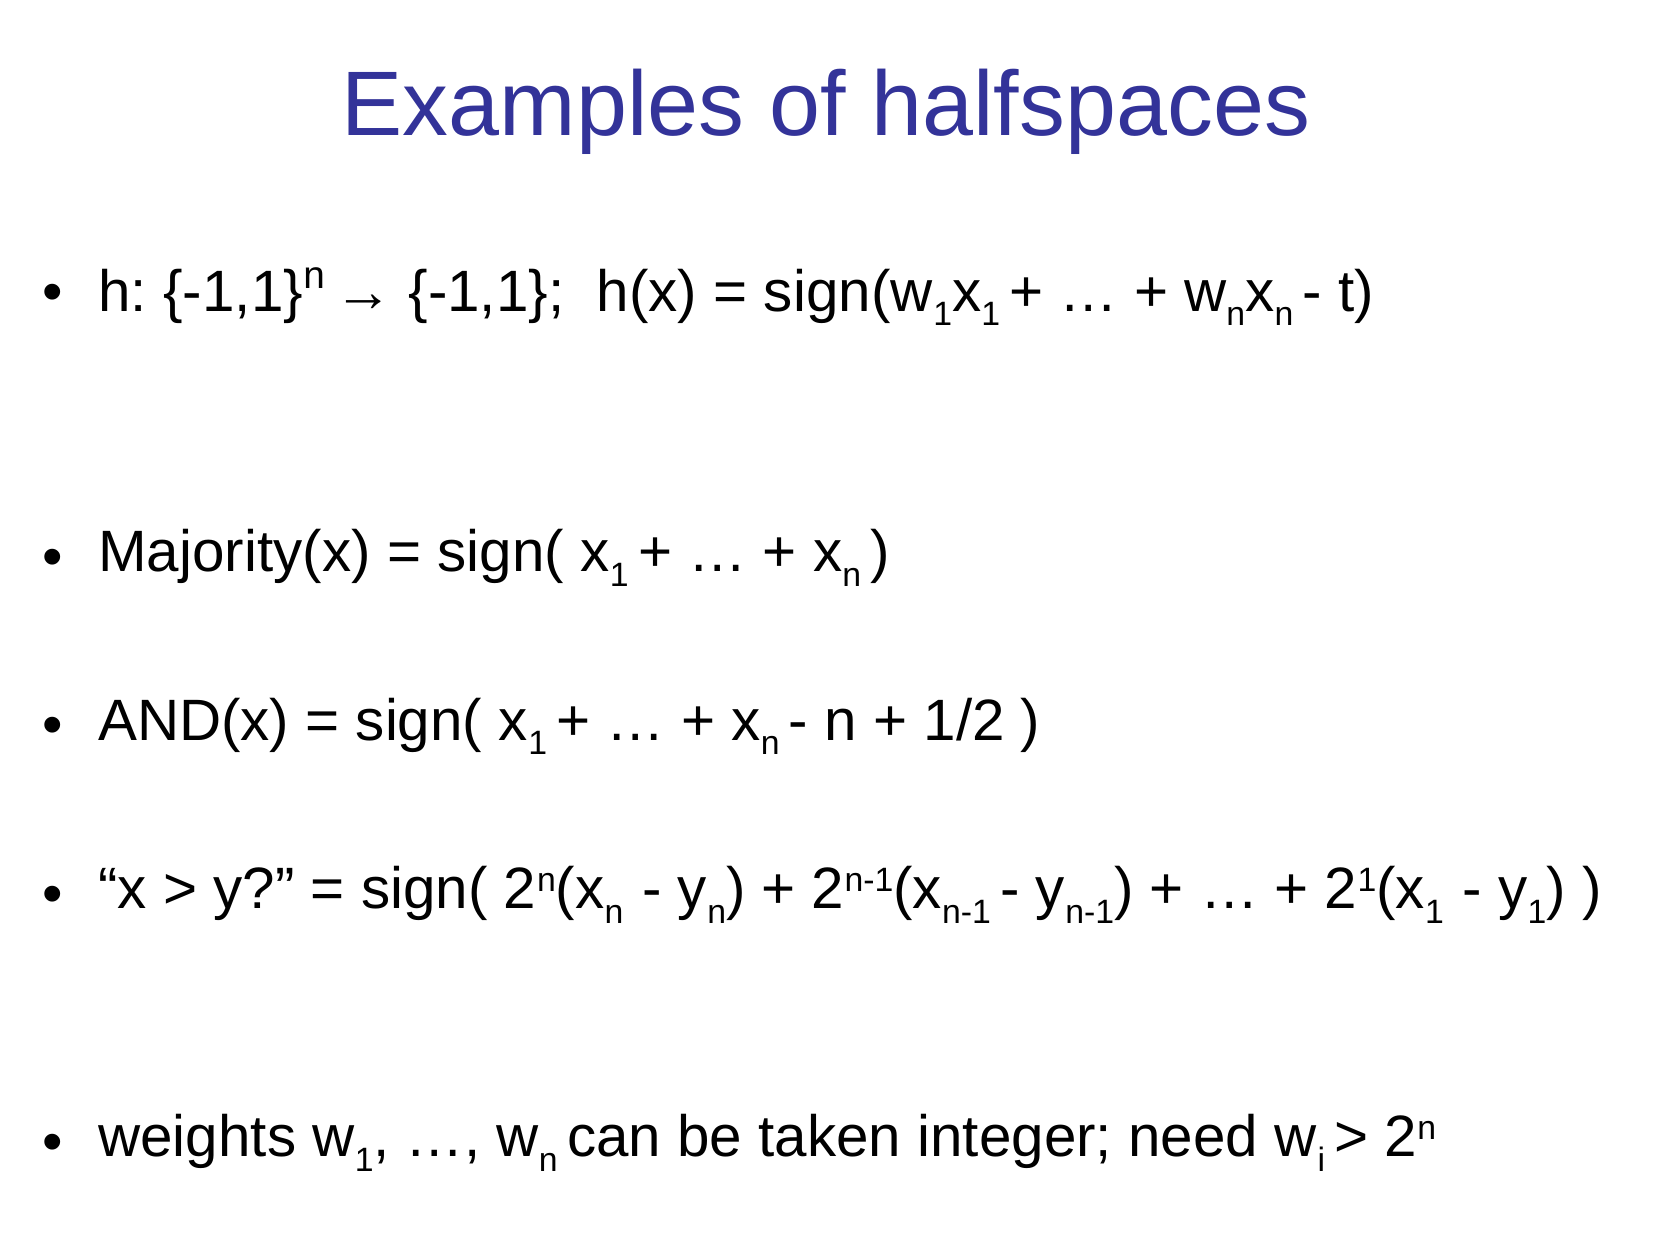

Examples of halfspaces
# h: {-1,1}n → {-1,1}; h(x) = sign(w1x1 + … + wnxn - t)
Majority(x) = sign( x1 + … + xn )
AND(x) = sign( x1 + … + xn - n + 1/2 )
“x > y?” = sign( 2n(xn - yn) + 2n-1(xn-1 - yn-1) + … + 21(x1 - y1) )
weights w1, …, wn can be taken integer; need wi > 2n